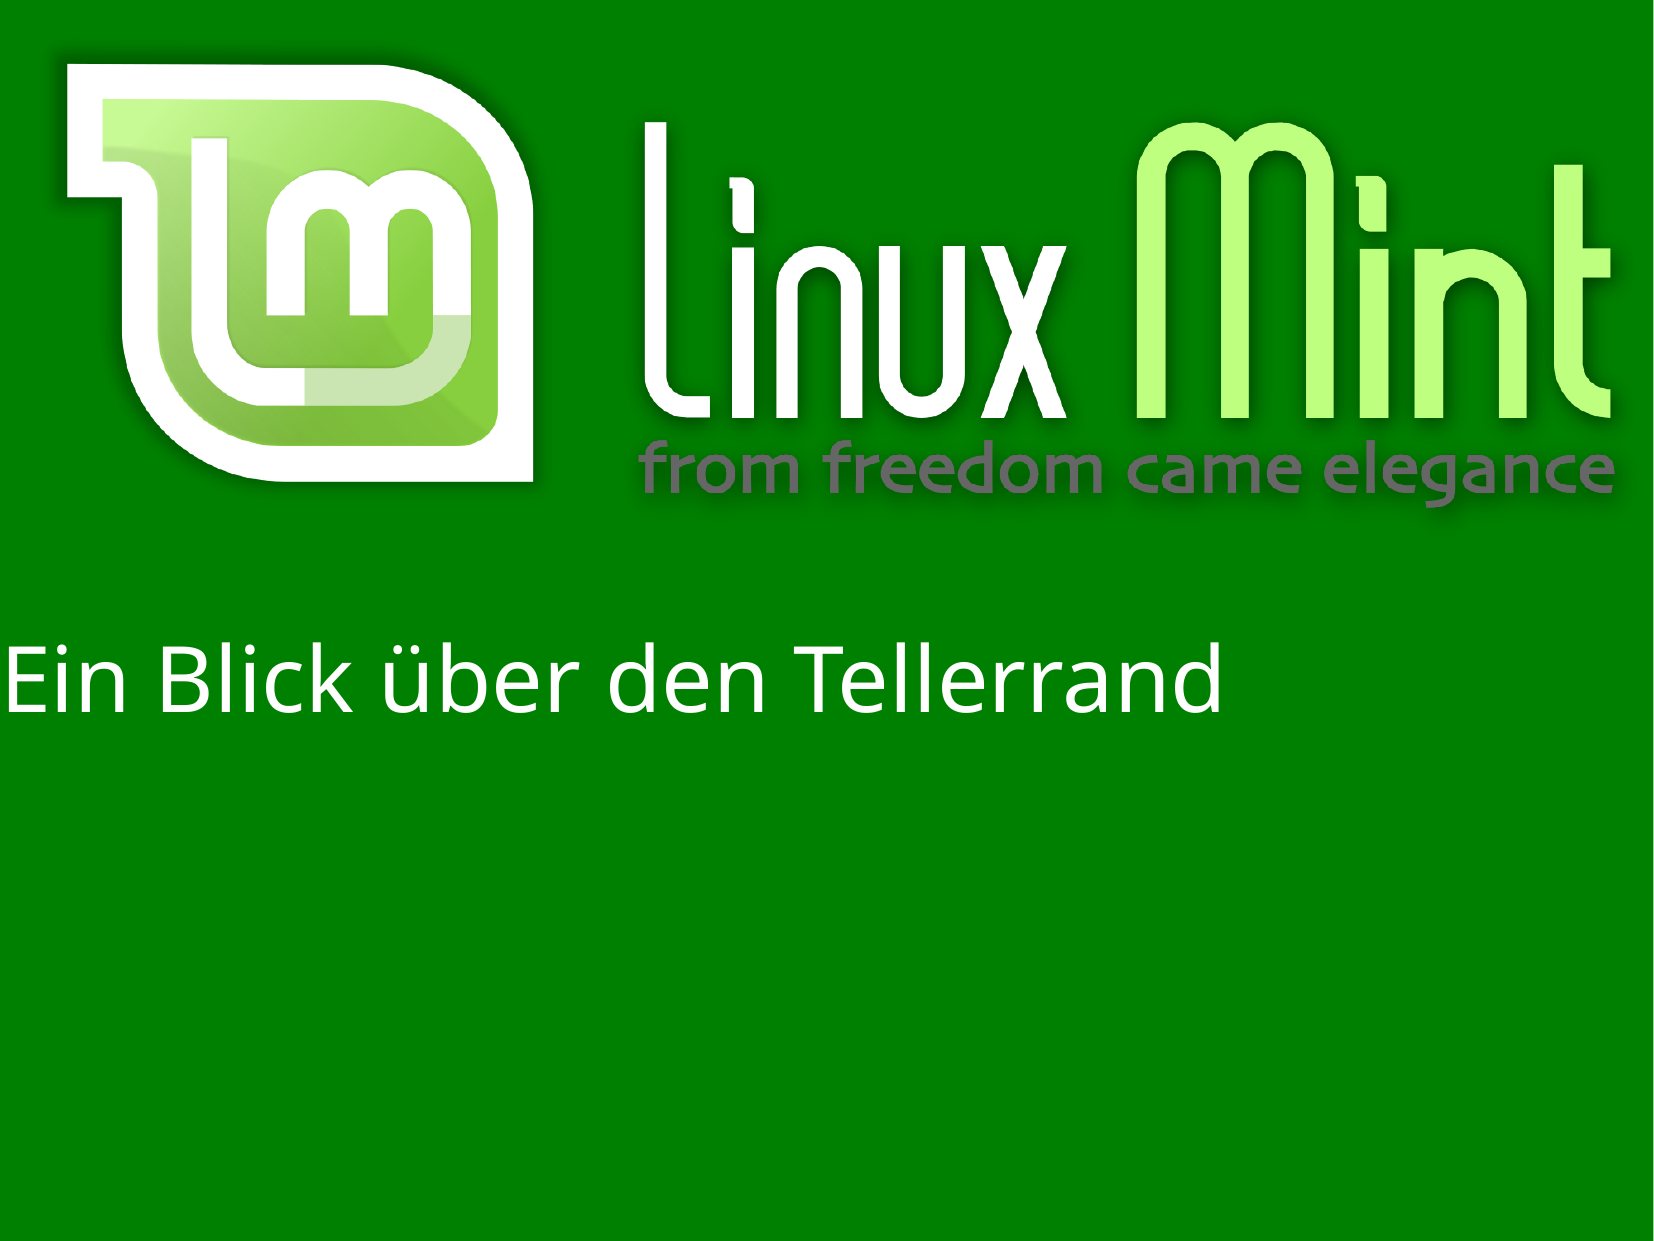

# Ein Blick über den Tellerrand Florian Mauz